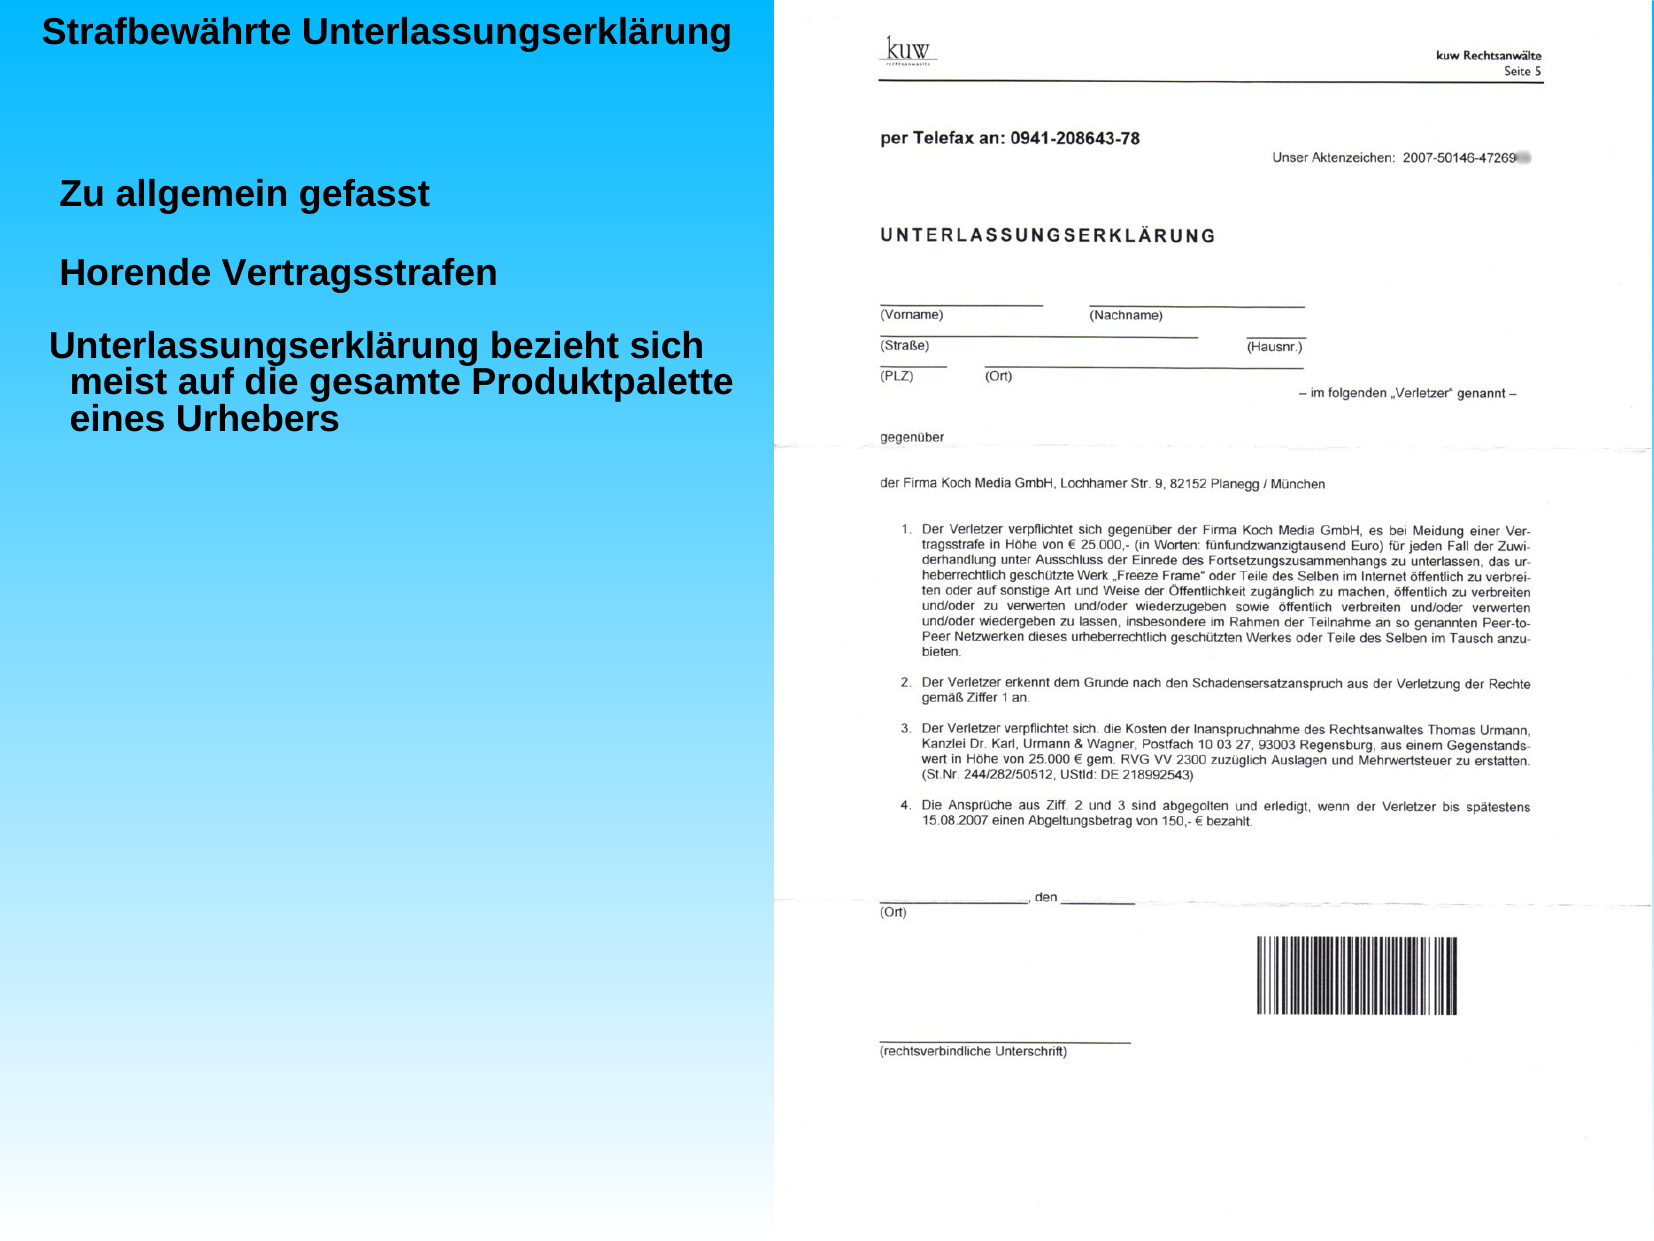

Strafbewährte Unterlassungserklärung
 Zu allgemein gefasst
 Horende Vertragsstrafen
Unterlassungserklärung bezieht sich
 meist auf die gesamte Produktpalette
 eines Urhebers